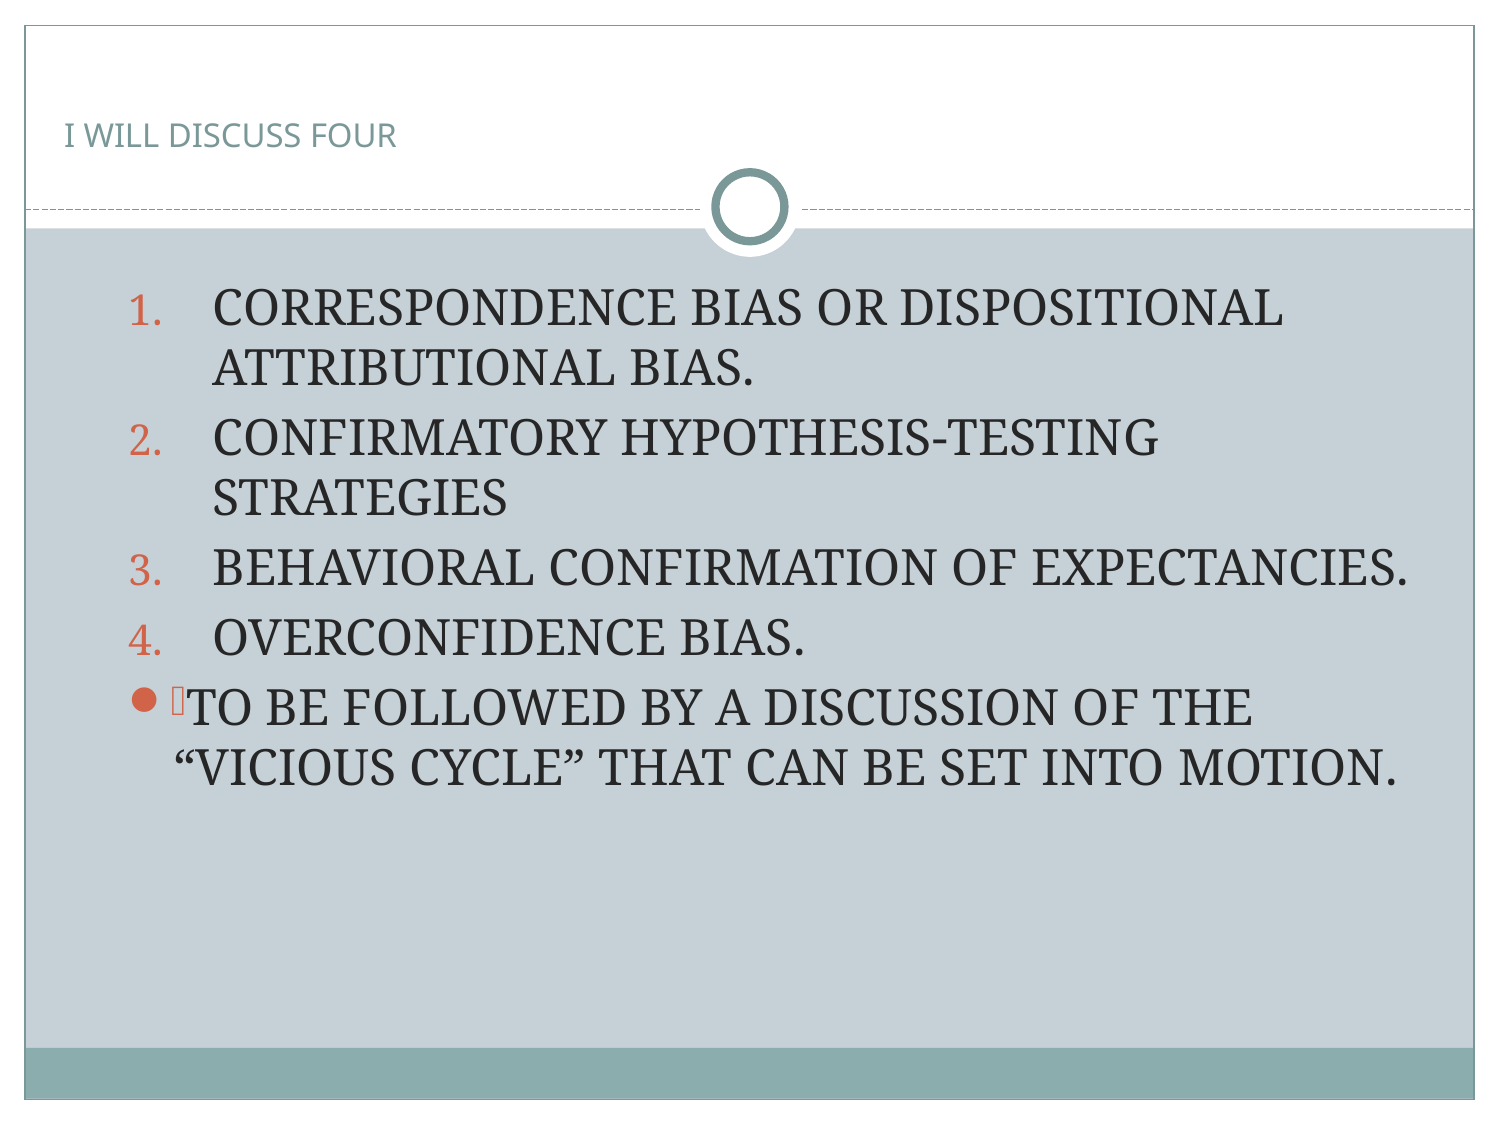

# I WILL DISCUSS FOUR
CORRESPONDENCE BIAS OR DISPOSITIONAL ATTRIBUTIONAL BIAS.
CONFIRMATORY HYPOTHESIS-TESTING STRATEGIES
BEHAVIORAL CONFIRMATION OF EXPECTANCIES.
OVERCONFIDENCE BIAS.
TO BE FOLLOWED BY A DISCUSSION OF THE “VICIOUS CYCLE” THAT CAN BE SET INTO MOTION.